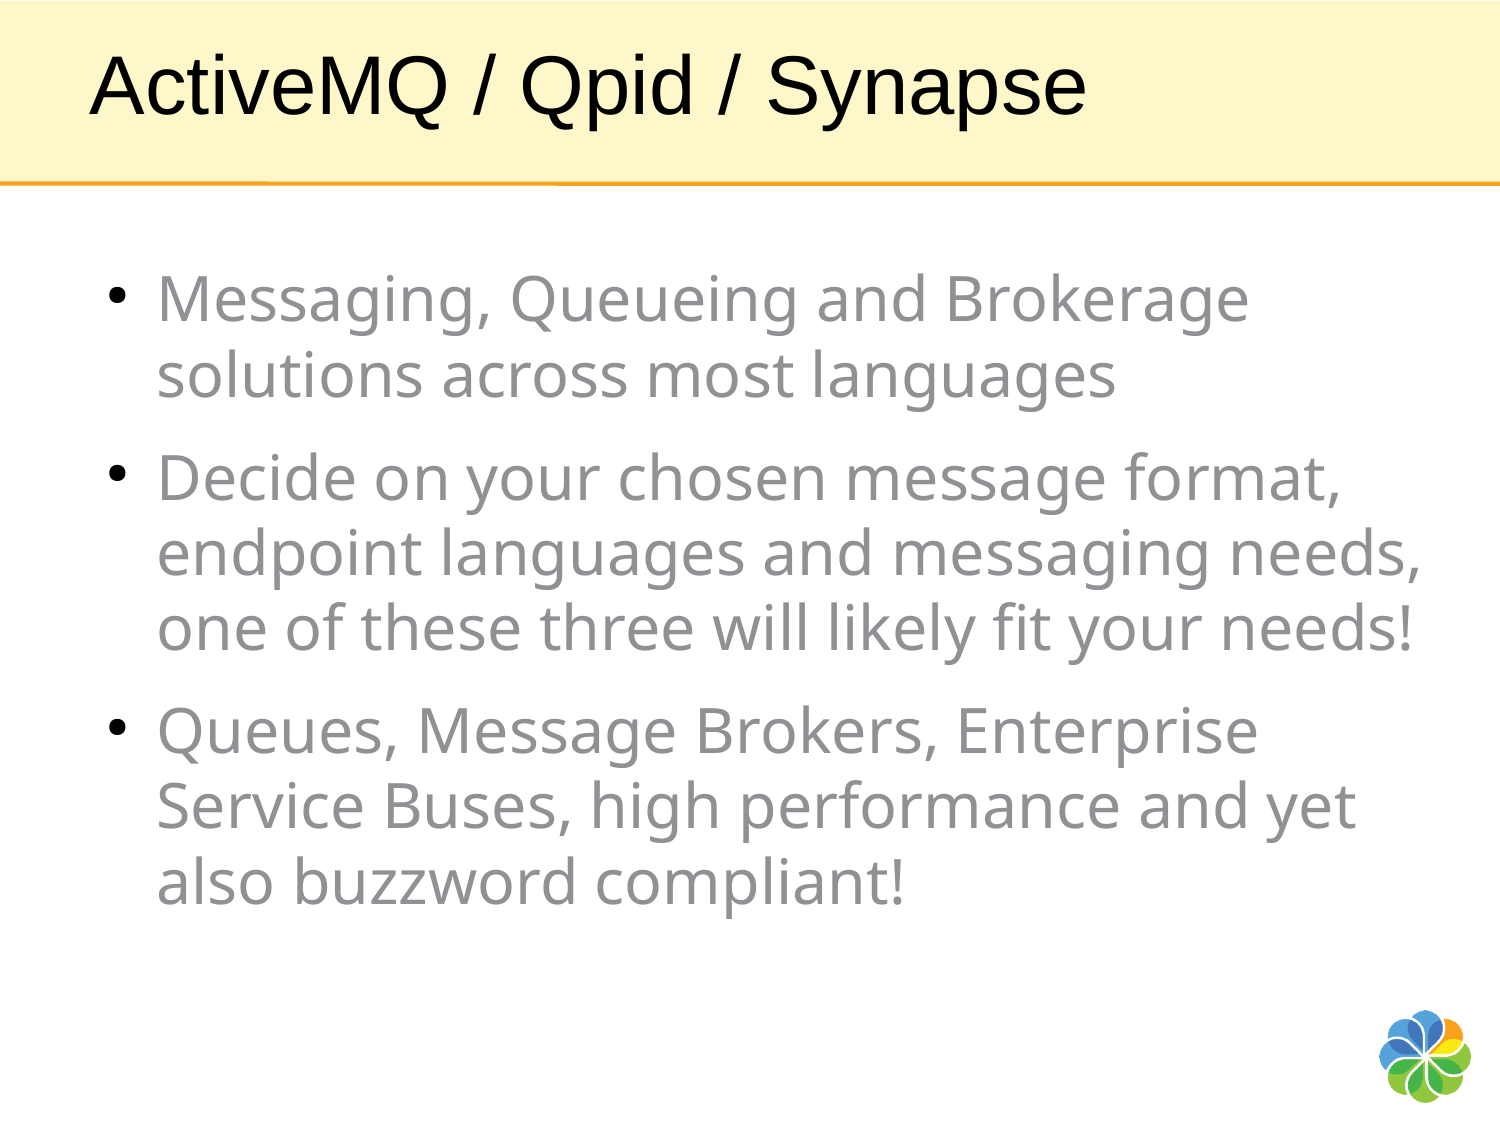

# ActiveMQ / Qpid / Synapse
Messaging, Queueing and Brokerage solutions across most languages
Decide on your chosen message format, endpoint languages and messaging needs, one of these three will likely fit your needs!
Queues, Message Brokers, Enterprise Service Buses, high performance and yet also buzzword compliant!